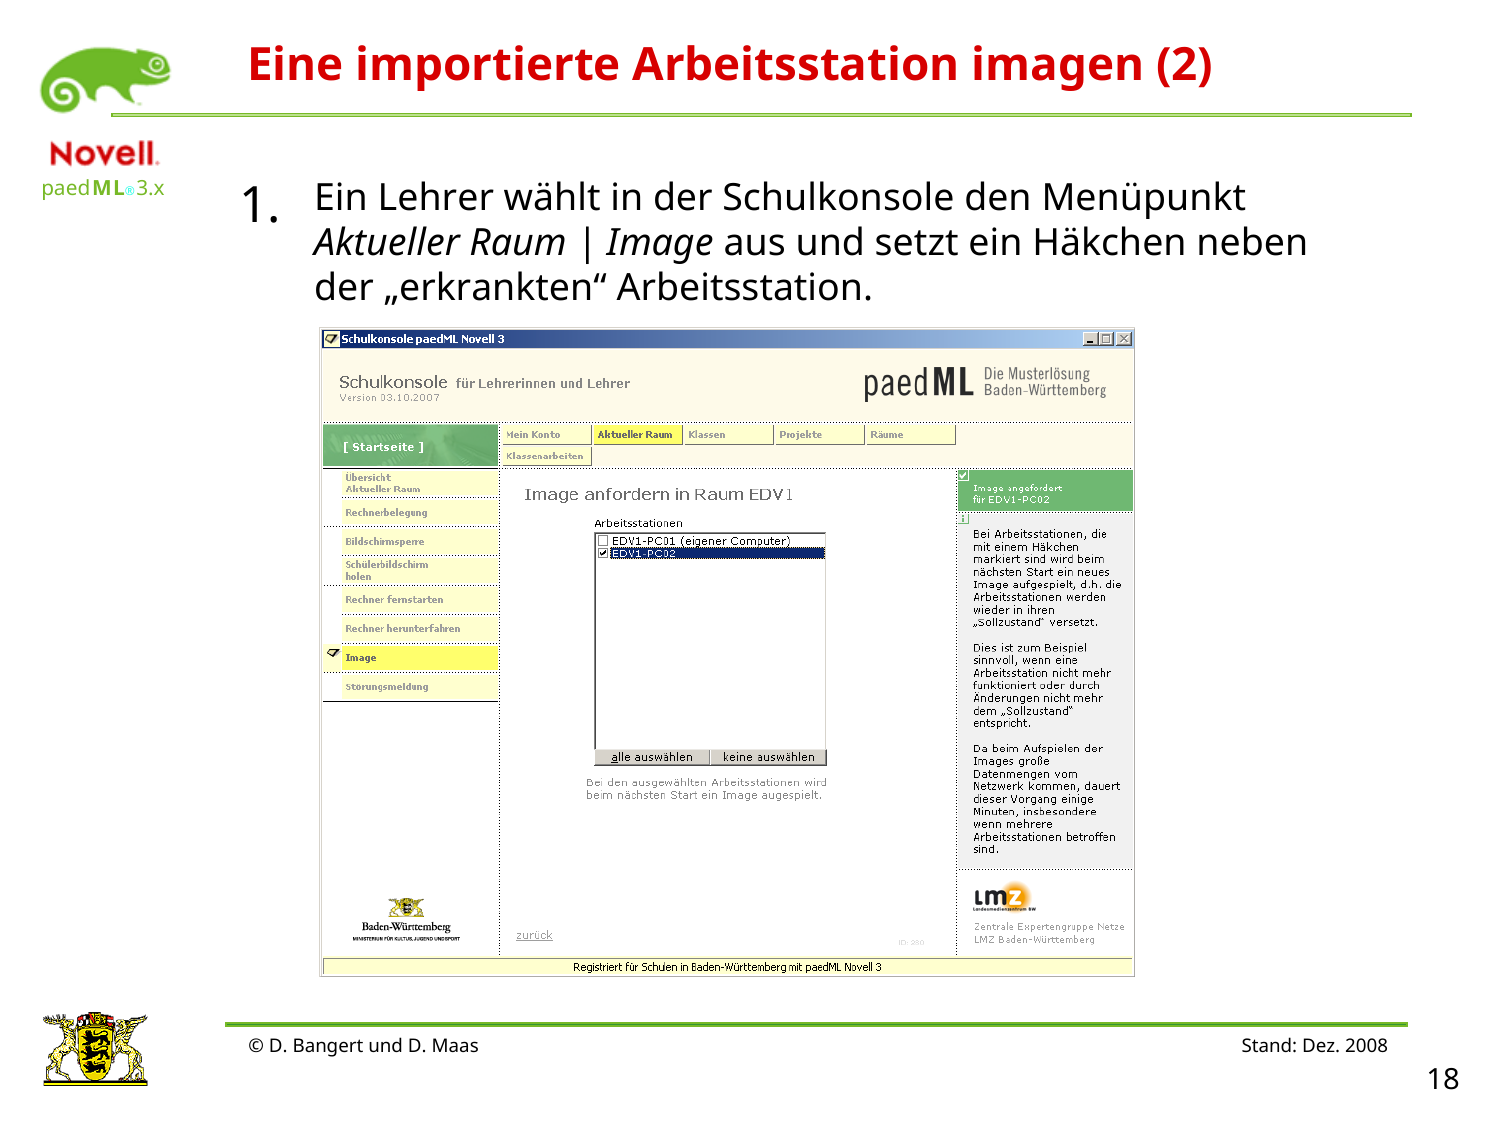

# Eine importierte Arbeitsstation imagen (2)‏
1.
Ein Lehrer wählt in der Schulkonsole den Menüpunkt Aktueller Raum | Image aus und setzt ein Häkchen neben der „erkrankten“ Arbeitsstation.
© D. Bangert und D. Maas
Dez. 2008
18